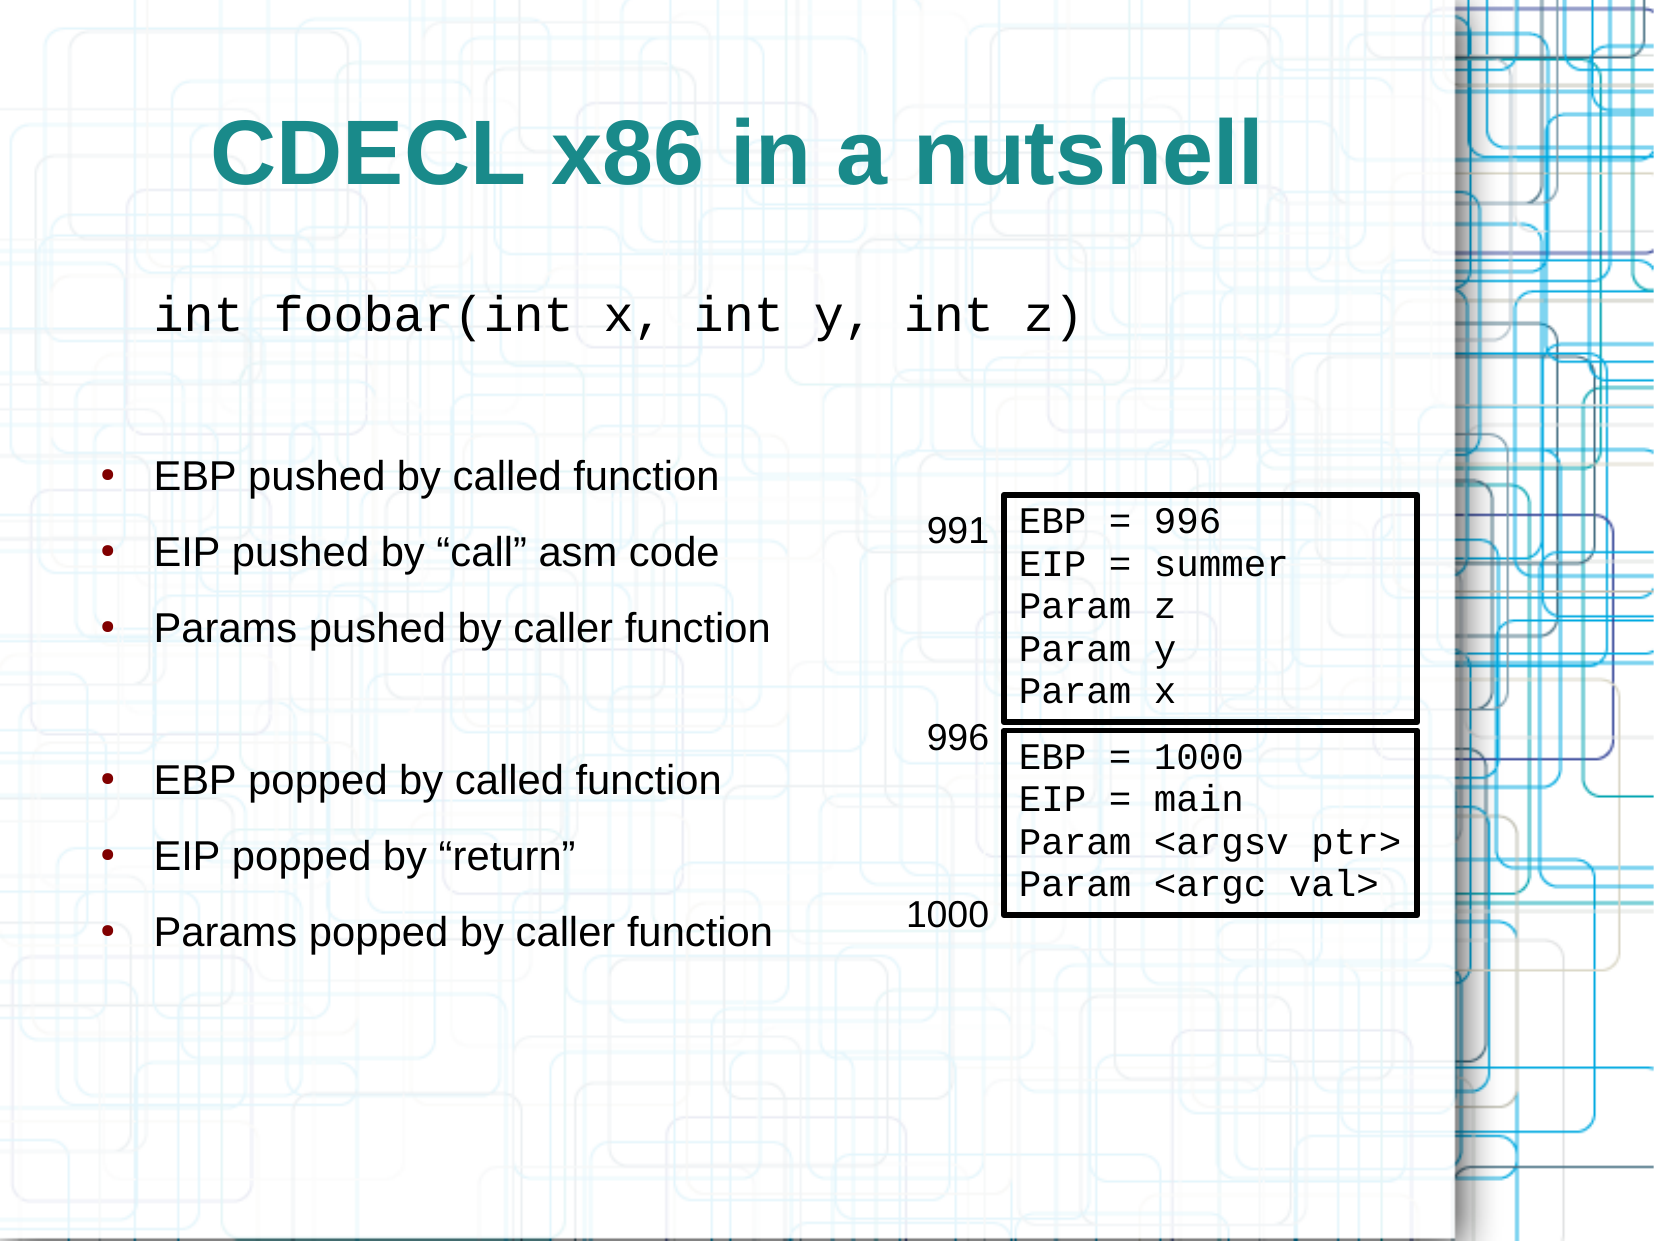

# CDECL x86 in a nutshell
int foobar(int x, int y, int z)
EBP pushed by called function
EIP pushed by “call” asm code
Params pushed by caller function
EBP popped by called function
EIP popped by “return”
Params popped by caller function
EBP = 996
EIP = summer
Param z
Param y
Param x
991
996
EBP = 1000
EIP = main
Param <argsv ptr>
Param <argc val>
1000